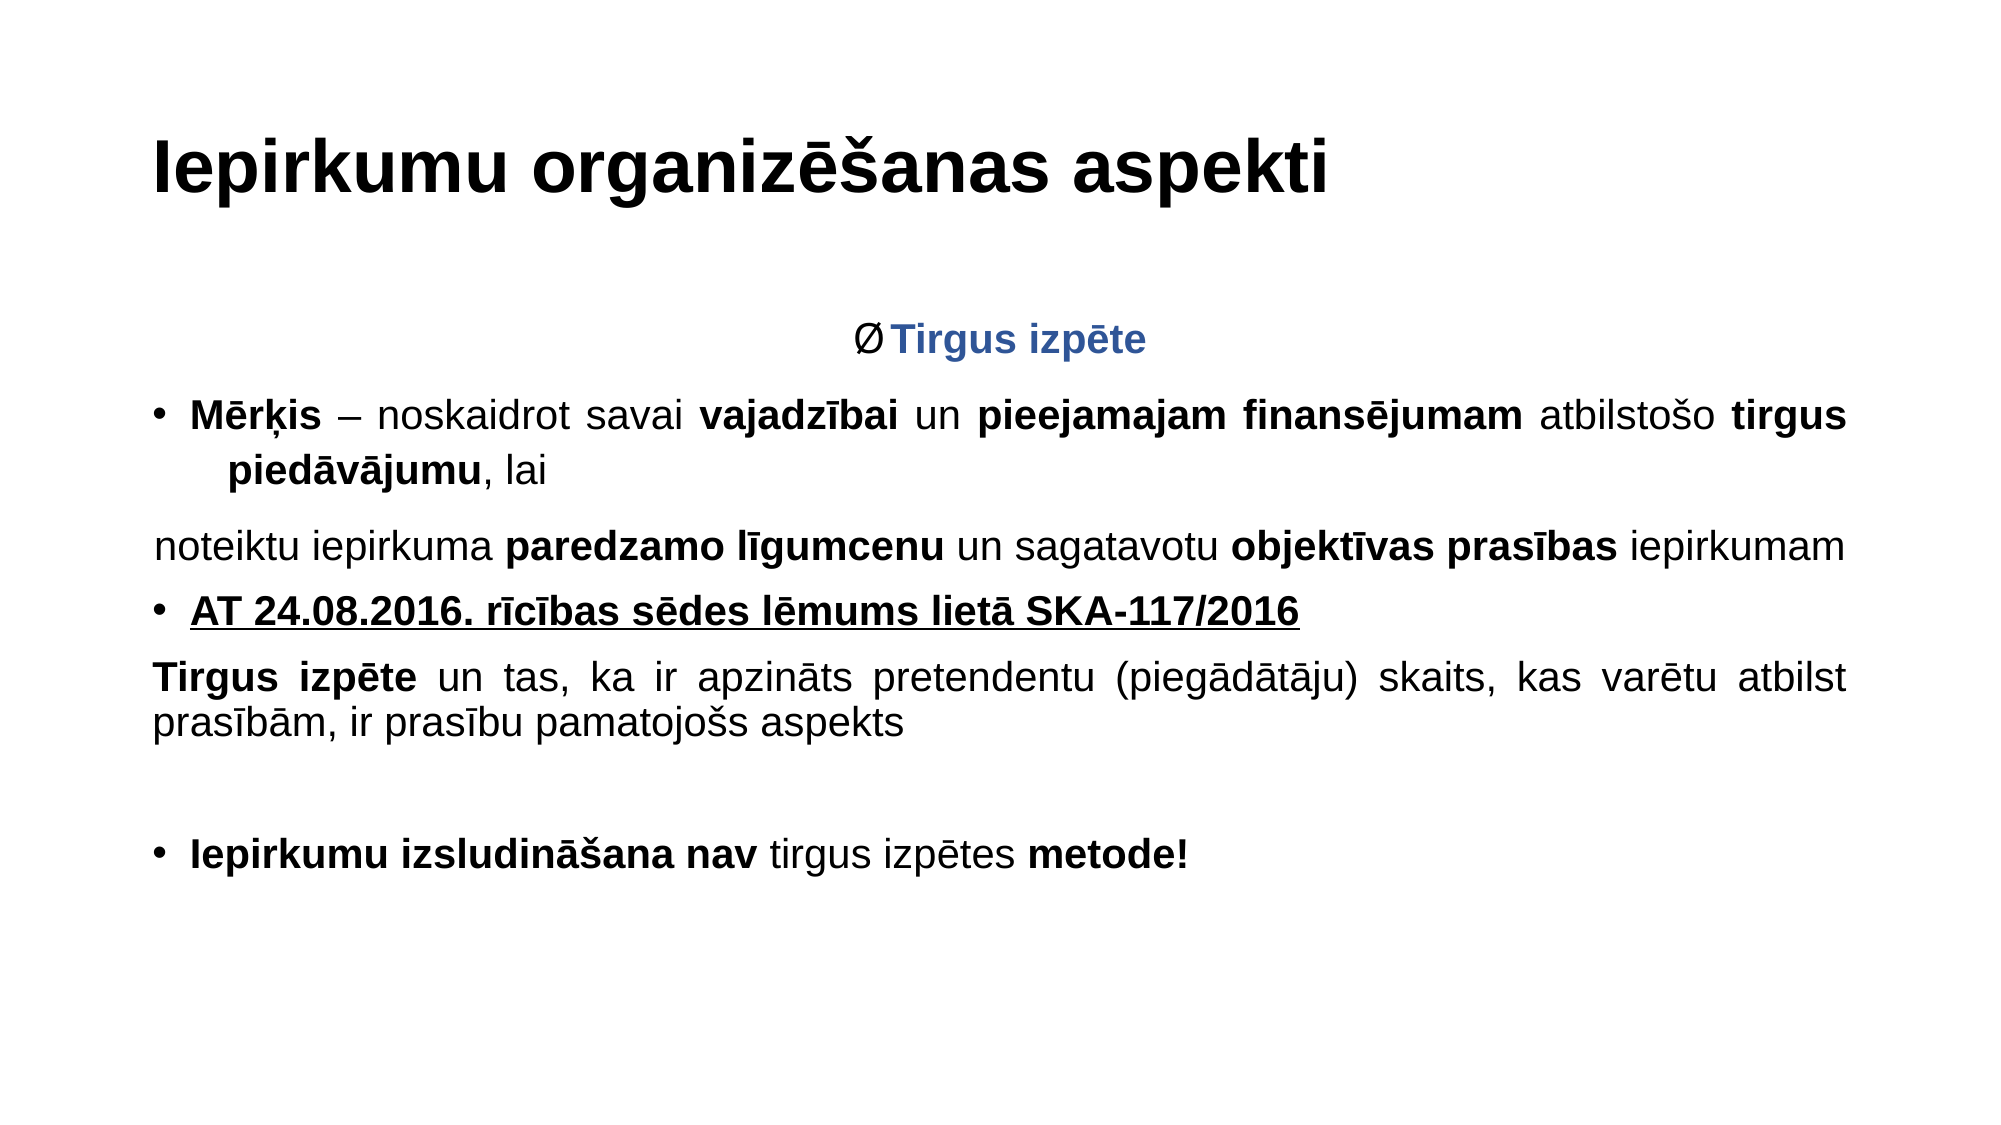

# Iepirkumu organizēšanas aspekti
Tirgus izpēte
Mērķis – noskaidrot savai vajadzībai un pieejamajam finansējumam atbilstošo tirgus piedāvājumu, lai
noteiktu iepirkuma paredzamo līgumcenu un sagatavotu objektīvas prasības iepirkumam
AT 24.08.2016. rīcības sēdes lēmums lietā SKA-117/2016
Tirgus izpēte un tas, ka ir apzināts pretendentu (piegādātāju) skaits, kas varētu atbilst prasībām, ir prasību pamatojošs aspekts
Iepirkumu izsludināšana nav tirgus izpētes metode!